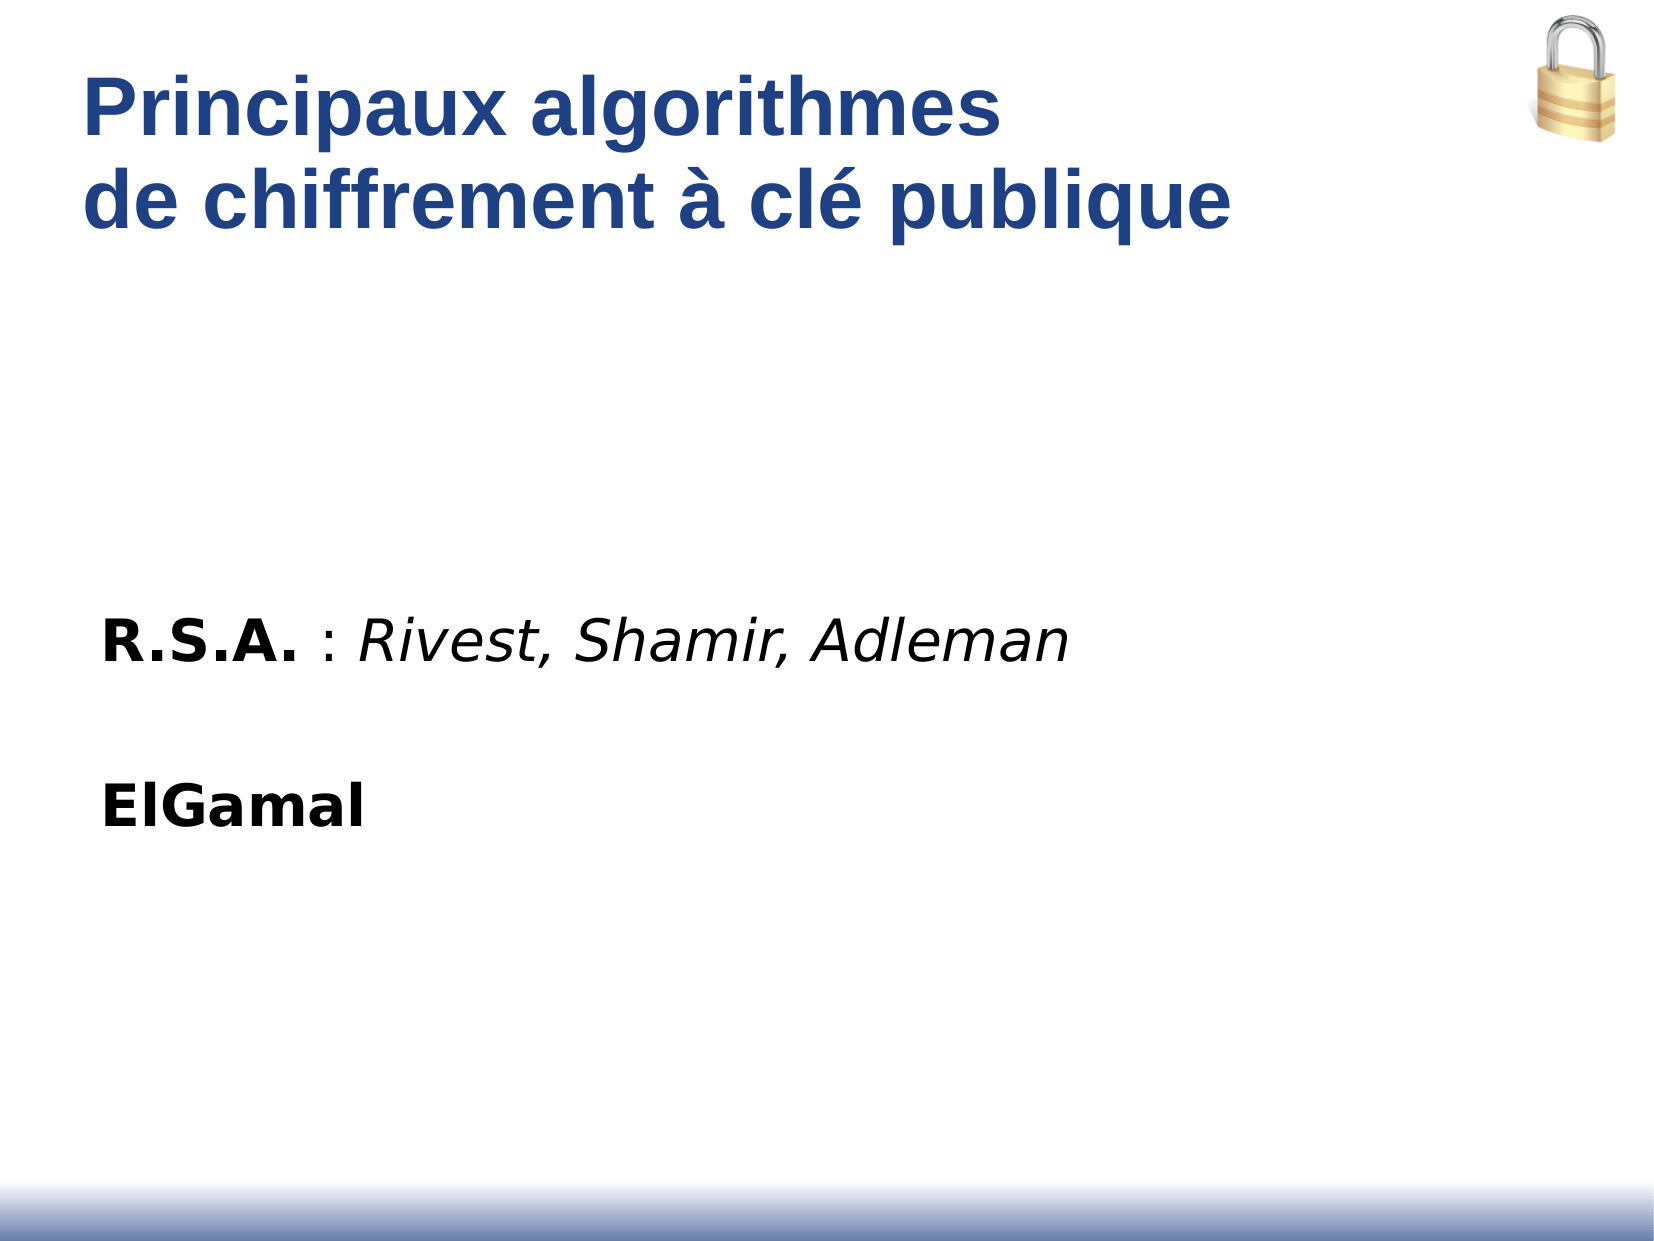

# Principaux algorithmes de chiffrement à clé publique
R.S.A. : Rivest, Shamir, Adleman
ElGamal